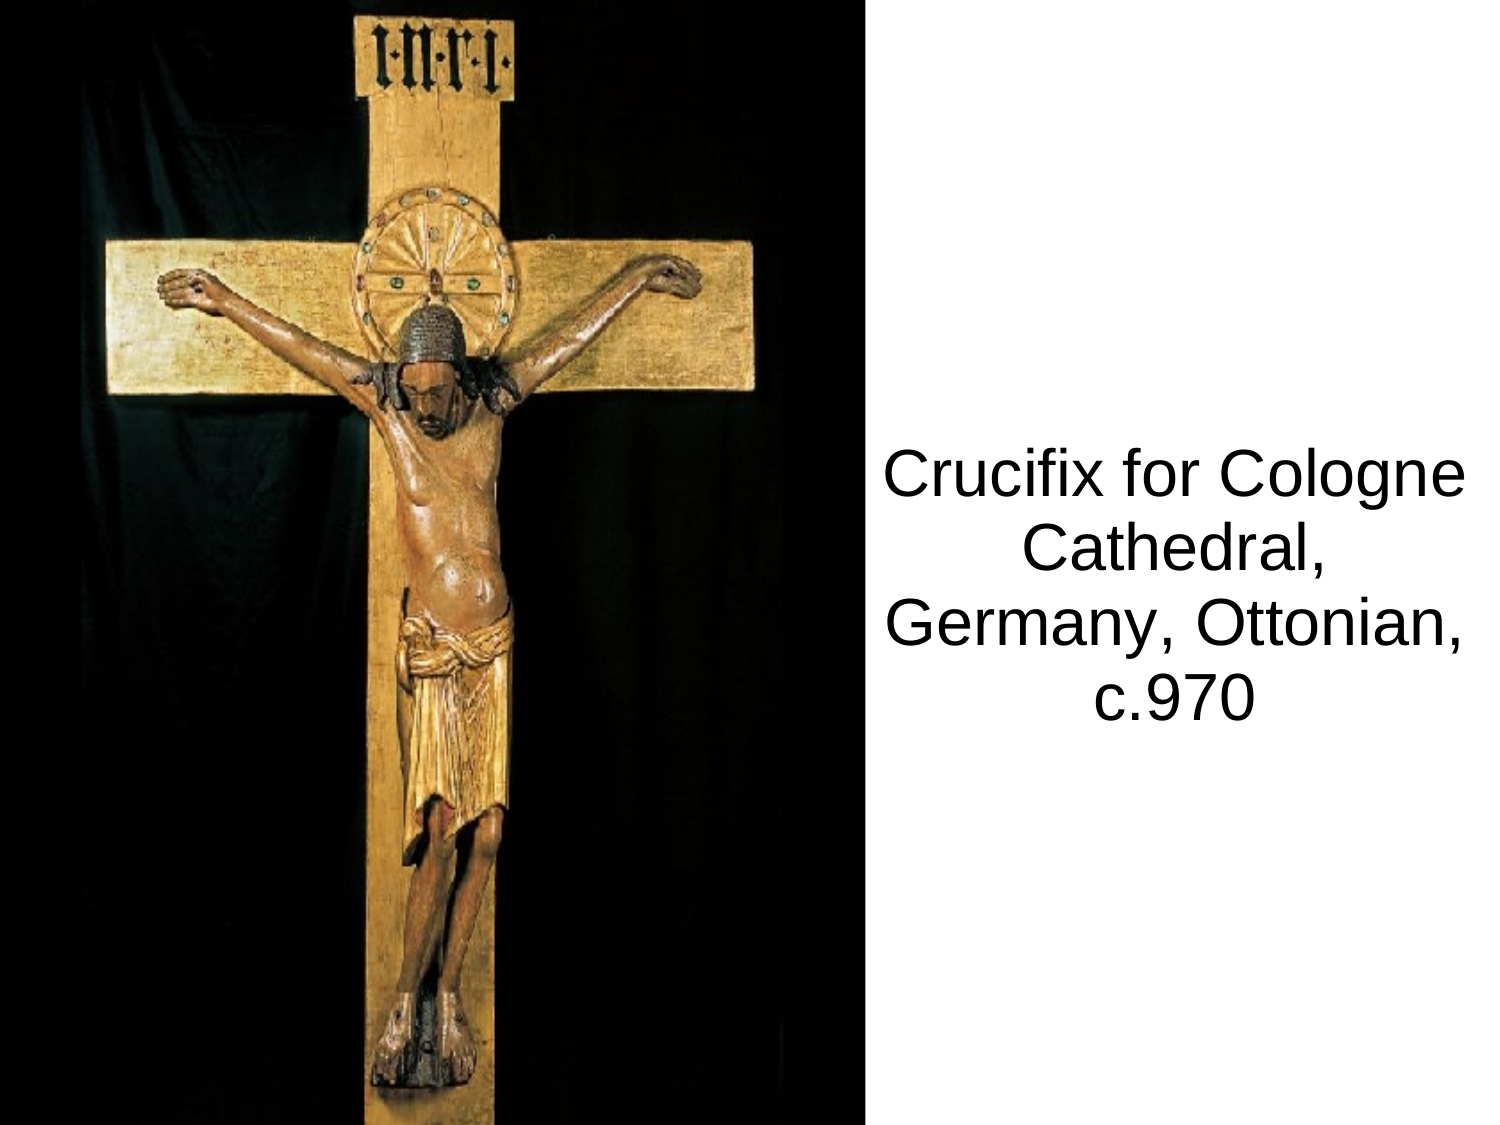

# Crucifix for Cologne Cathedral, Germany, Ottonian, c.970